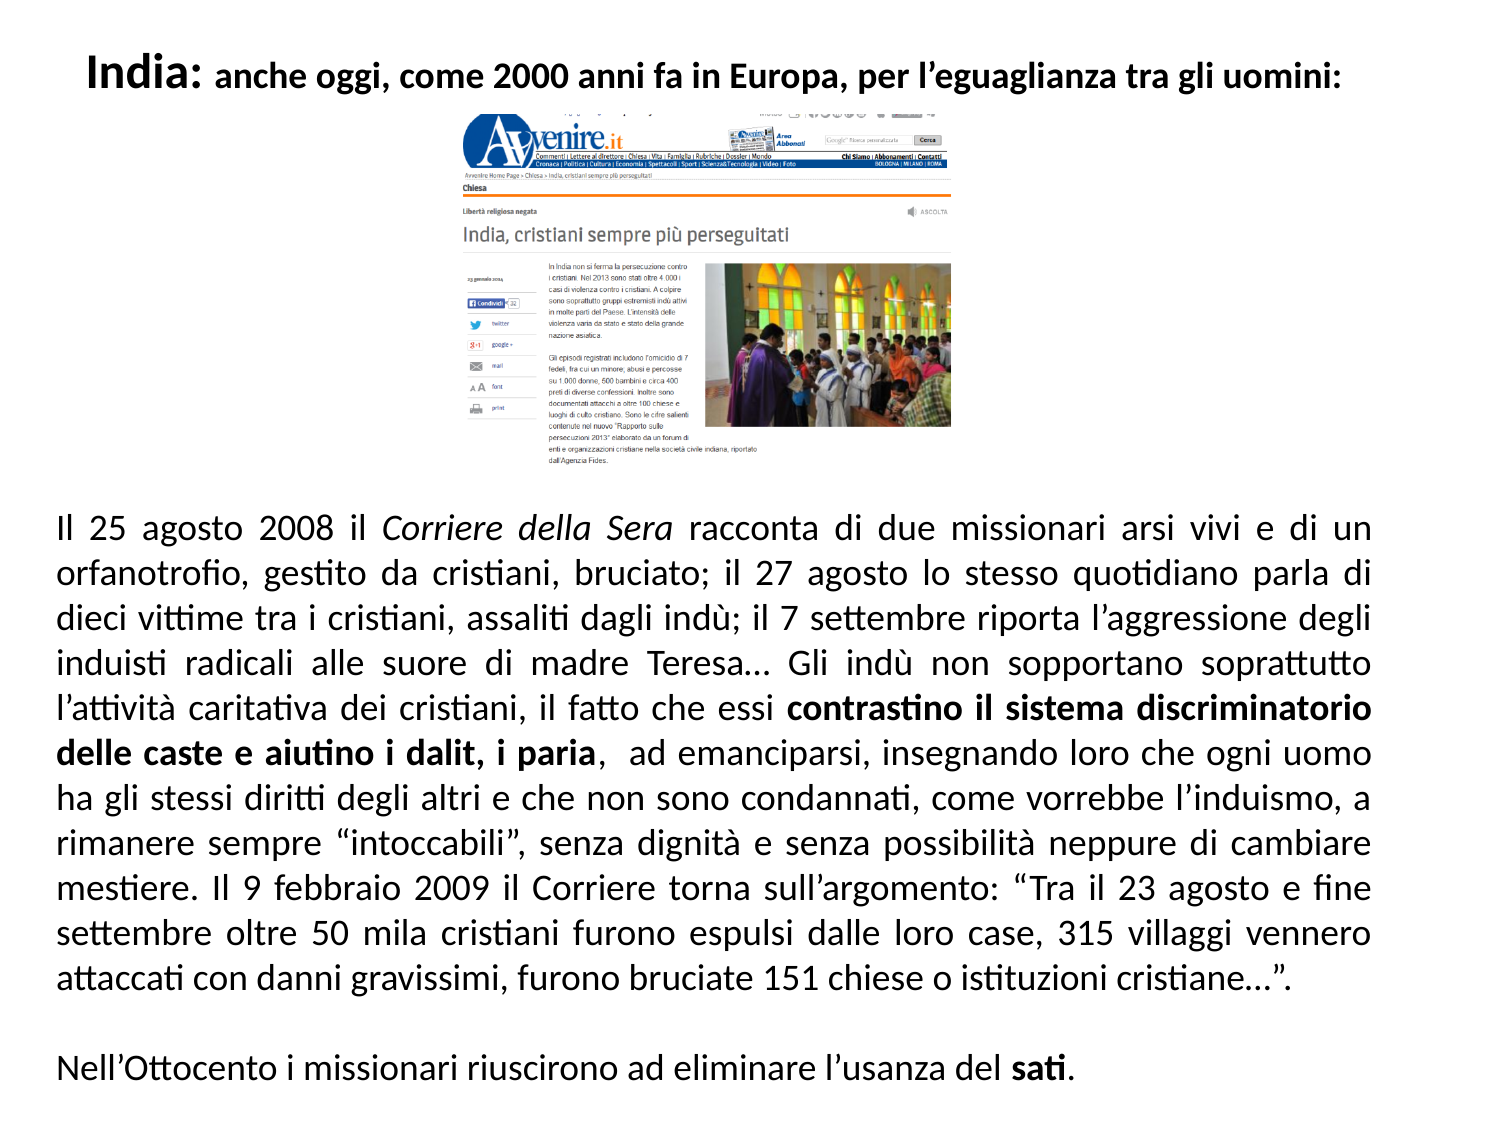

India: anche oggi, come 2000 anni fa in Europa, per l’eguaglianza tra gli uomini:
Il 25 agosto 2008 il Corriere della Sera racconta di due missionari arsi vivi e di un orfanotrofio, gestito da cristiani, bruciato; il 27 agosto lo stesso quotidiano parla di dieci vittime tra i cristiani, assaliti dagli indù; il 7 settembre riporta l’aggressione degli induisti radicali alle suore di madre Teresa… Gli indù non sopportano soprattutto l’attività caritativa dei cristiani, il fatto che essi contrastino il sistema discriminatorio delle caste e aiutino i dalit, i paria, ad emanciparsi, insegnando loro che ogni uomo ha gli stessi diritti degli altri e che non sono condannati, come vorrebbe l’induismo, a rimanere sempre “intoccabili”, senza dignità e senza possibilità neppure di cambiare mestiere. Il 9 febbraio 2009 il Corriere torna sull’argomento: “Tra il 23 agosto e fine settembre oltre 50 mila cristiani furono espulsi dalle loro case, 315 villaggi vennero attaccati con danni gravissimi, furono bruciate 151 chiese o istituzioni cristiane…”.
Nell’Ottocento i missionari riuscirono ad eliminare l’usanza del sati.